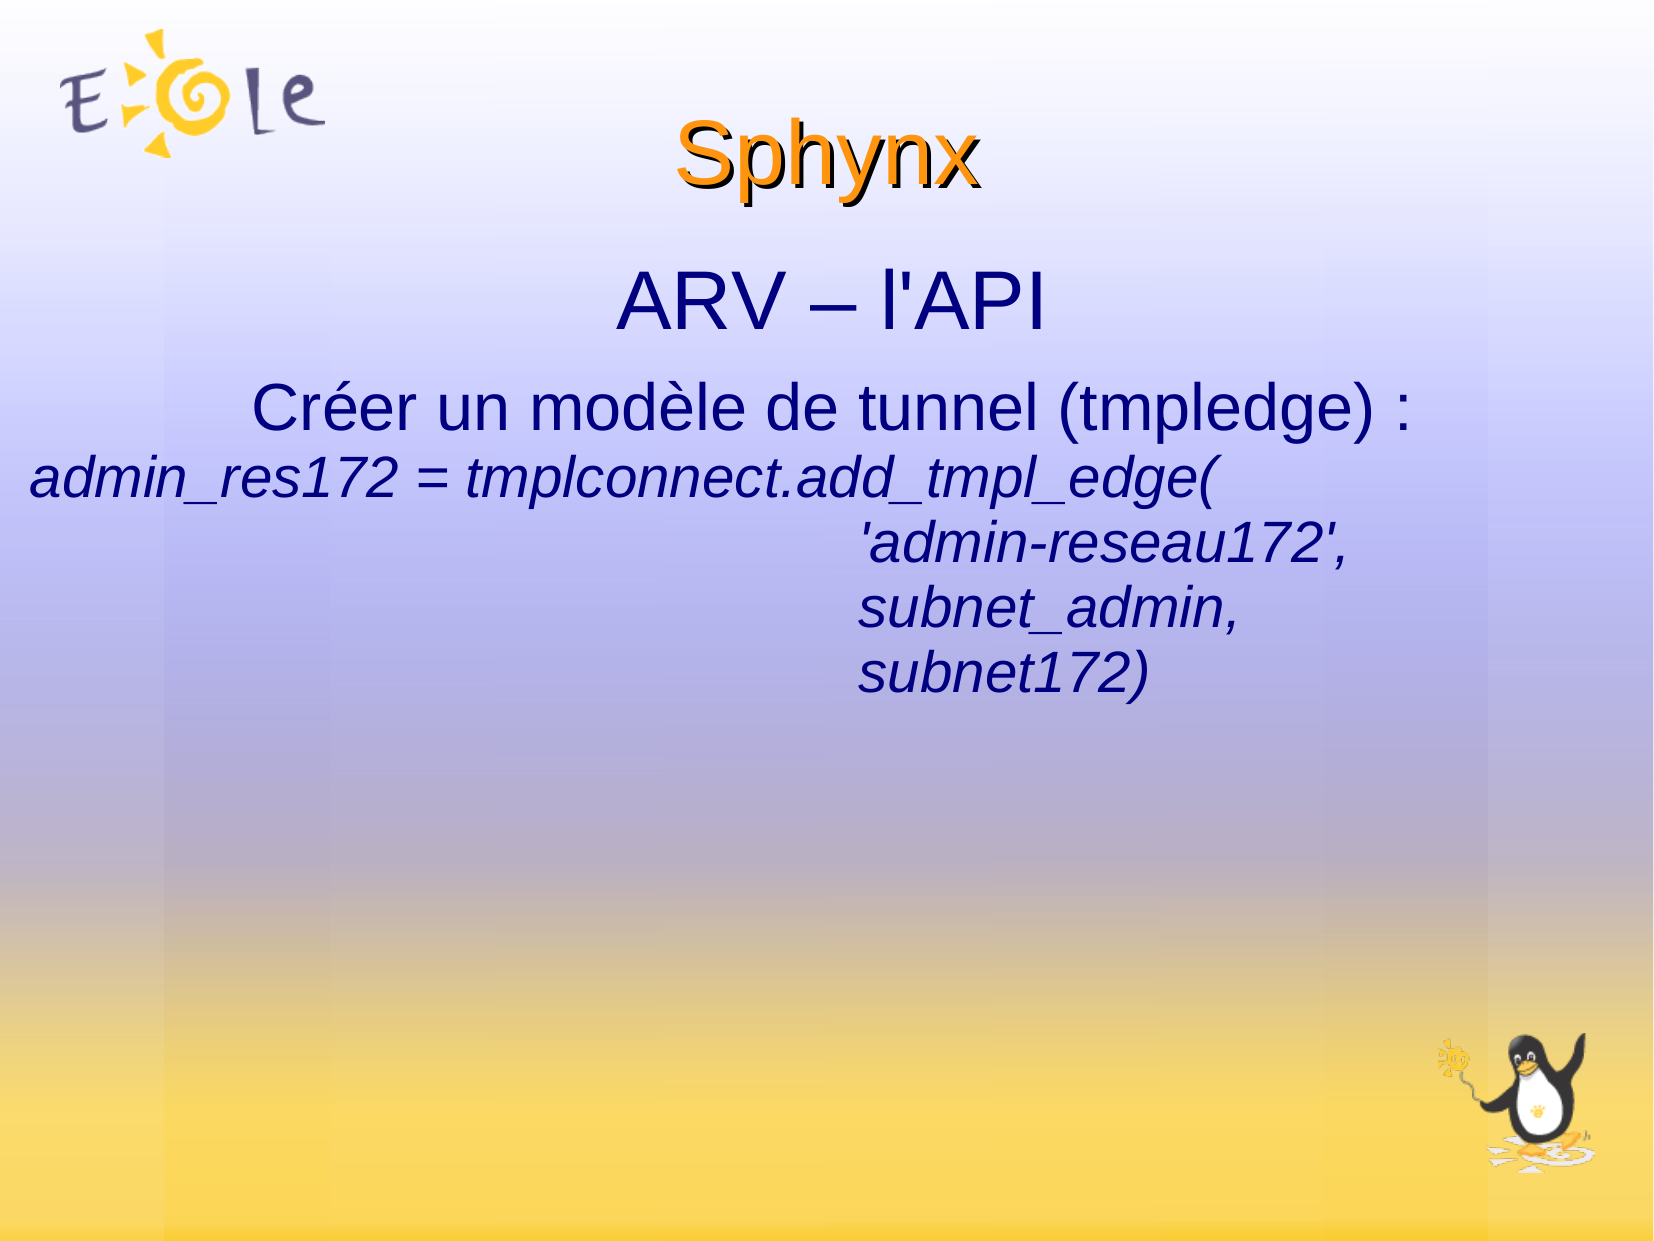

# Sphynx
ARV – l'API
Créer un modèle de tunnel (tmpledge) :
admin_res172 = tmplconnect.add_tmpl_edge(
'admin-reseau172',
subnet_admin,
subnet172)